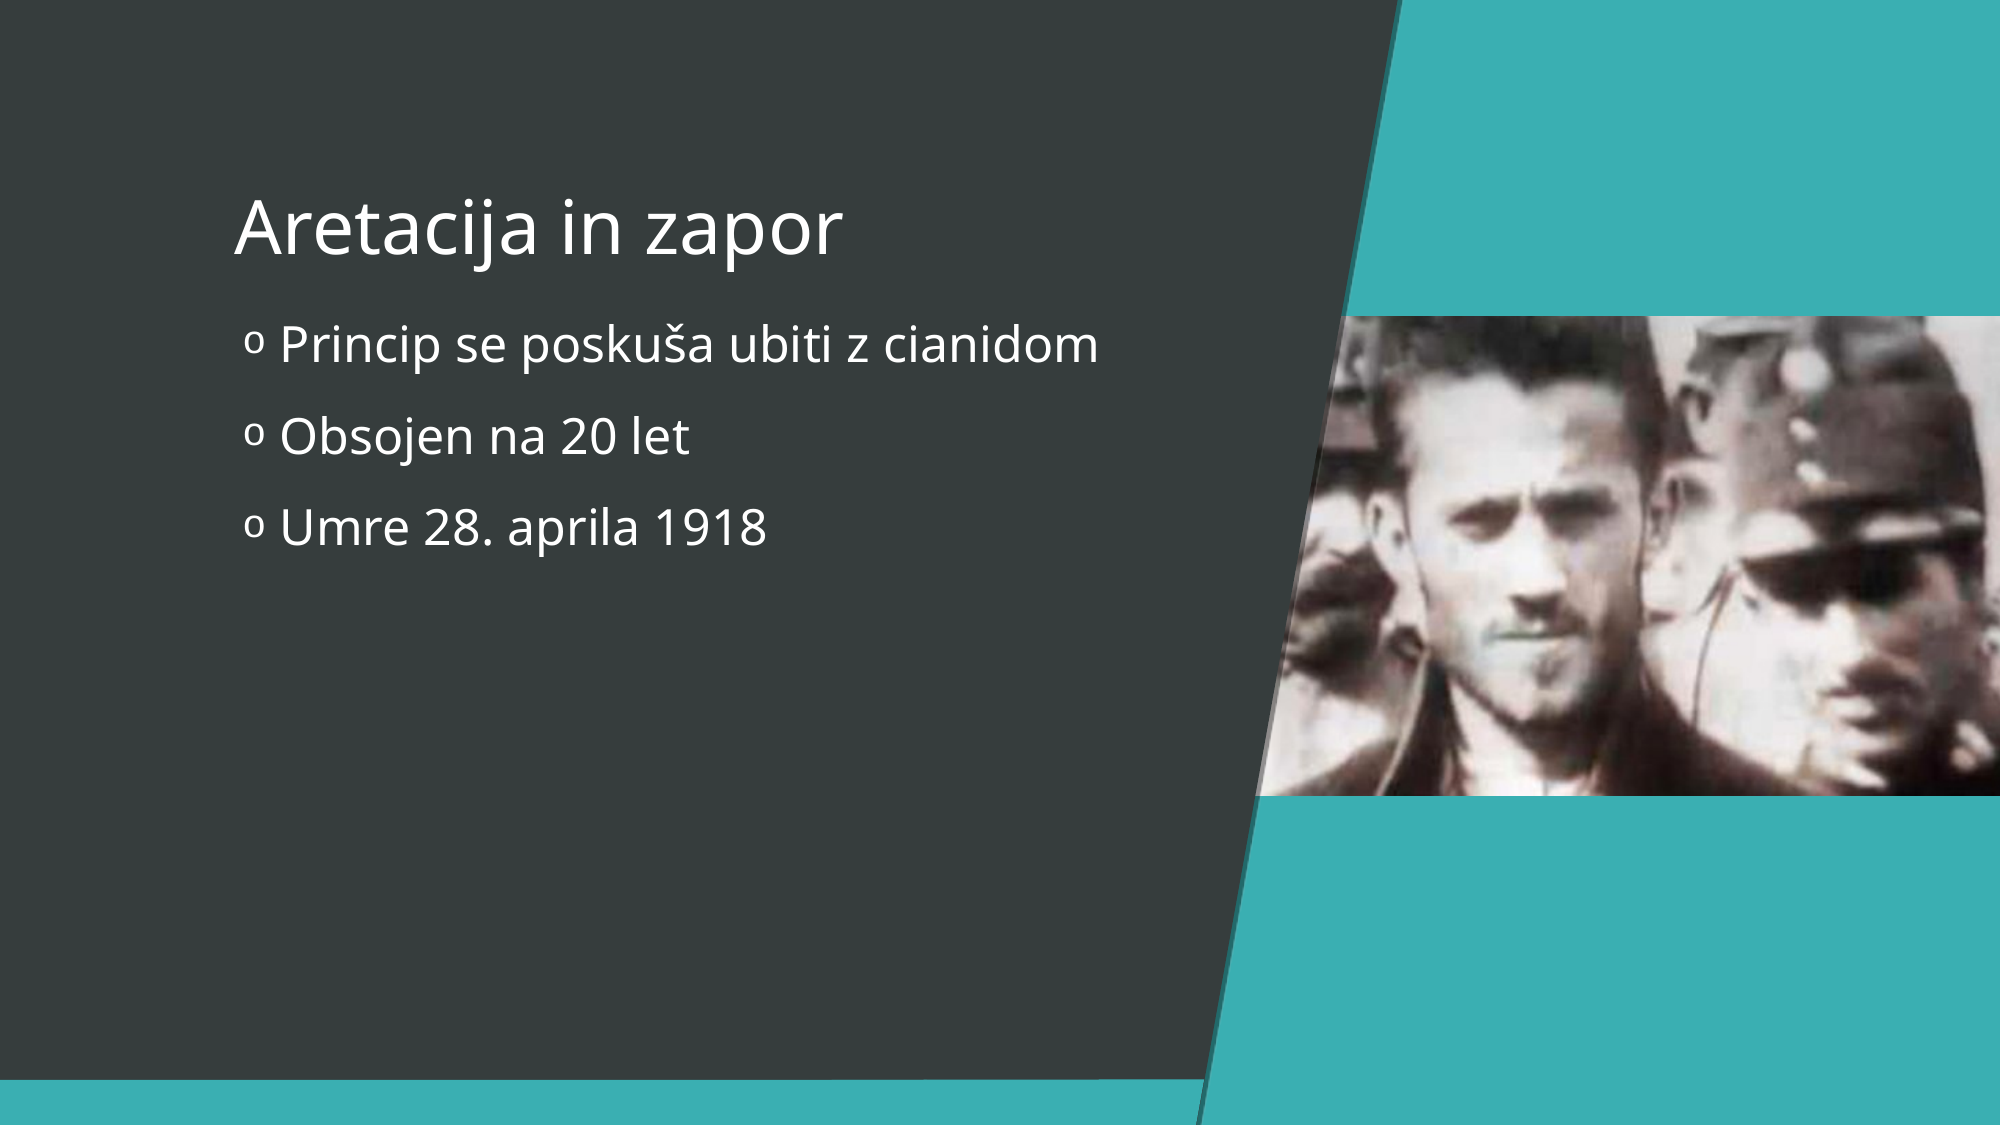

# Aretacija in zapor
Princip se poskuša ubiti z cianidom
Obsojen na 20 let
Umre 28. aprila 1918